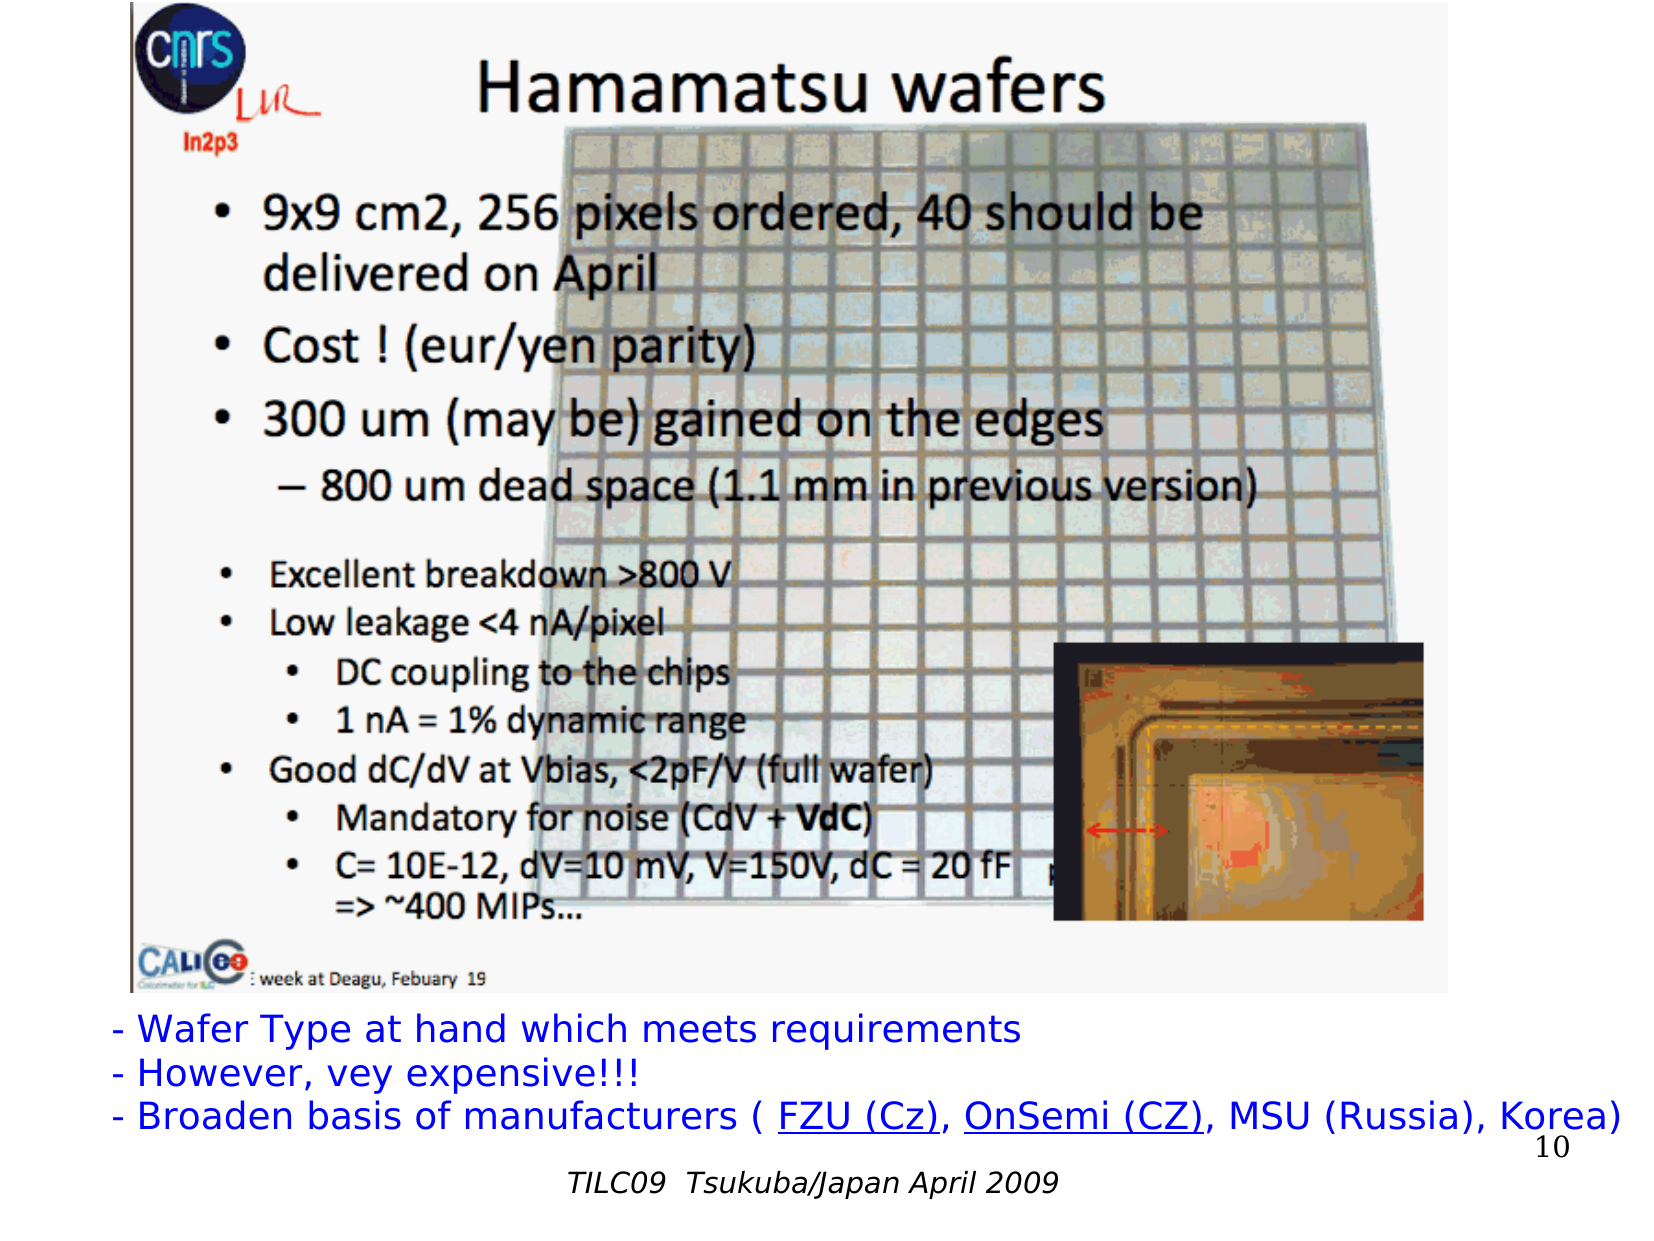

- Wafer Type at hand which meets requirements
- However, vey expensive!!!
- Broaden basis of manufacturers ( FZU (Cz), OnSemi (CZ), MSU (Russia), Korea)
10